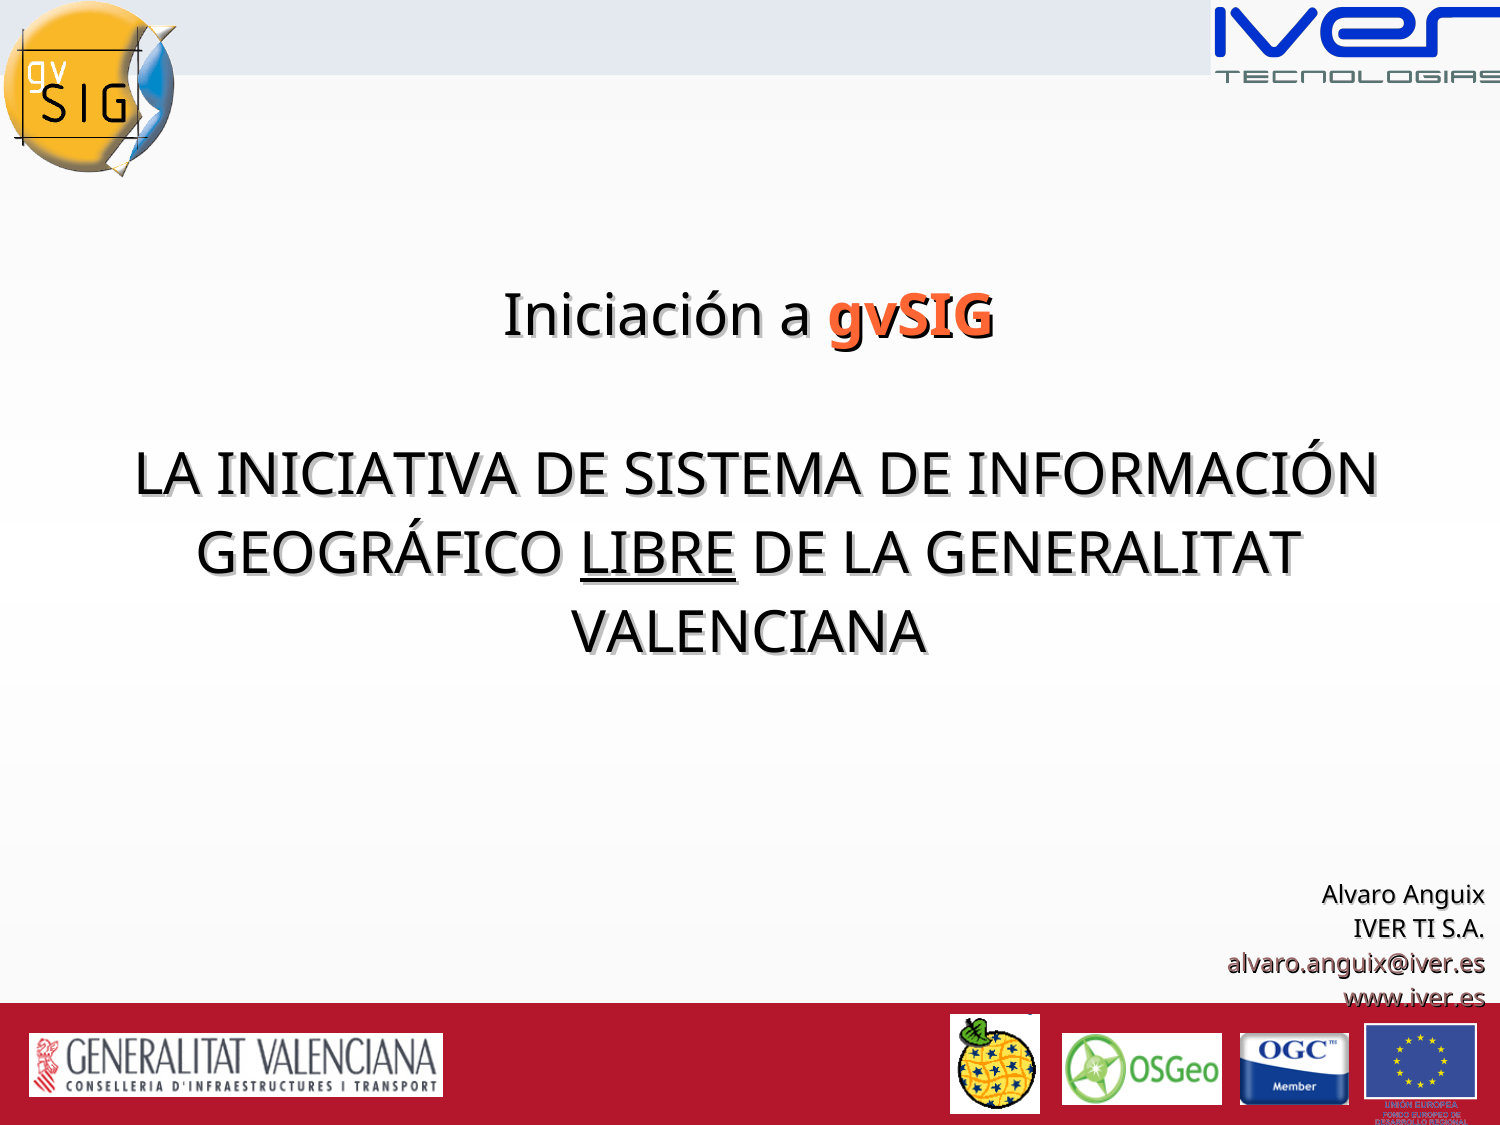

Iniciación a gvSIG
 LA INICIATIVA DE SISTEMA DE INFORMACIÓN GEOGRÁFICO LIBRE DE LA GENERALITAT
VALENCIANA
Alvaro Anguix
IVER TI S.A.
alvaro.anguix@iver.es
www.iver.es